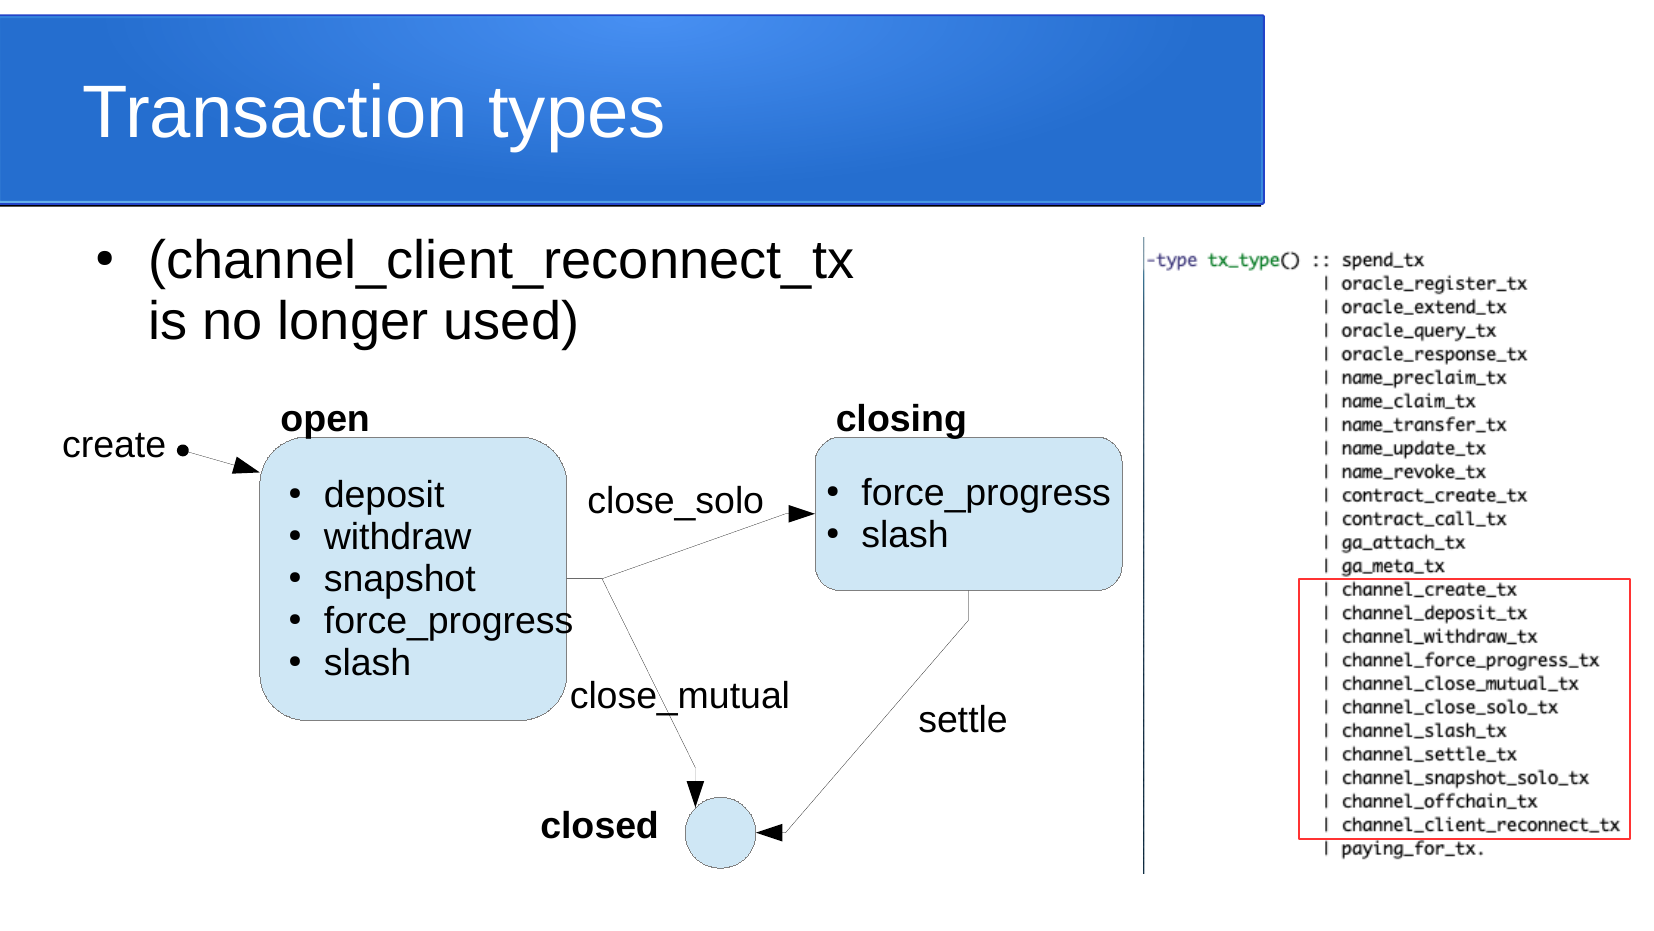

# Transaction types
(channel_client_reconnect_tx
is no longer used)
open
closing
create
deposit
withdraw
snapshot
force_progress
slash
force_progress
slash
close_solo
close_mutual
settle
closed